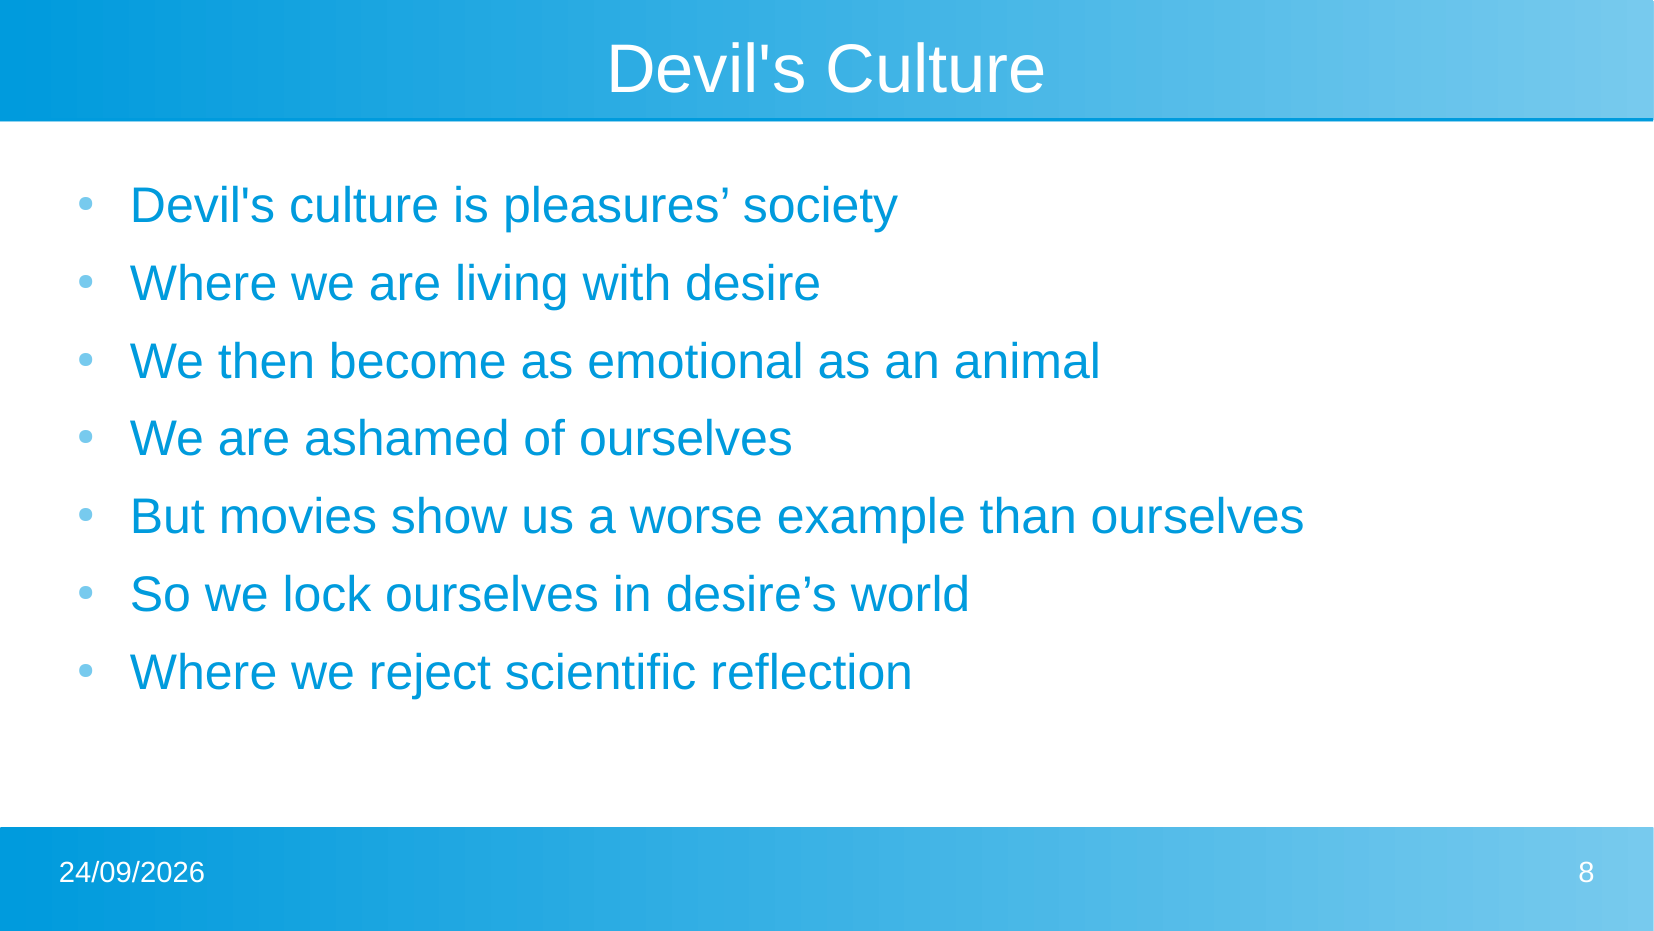

# Devil's Culture
Devil's culture is pleasures’ society
Where we are living with desire
We then become as emotional as an animal
We are ashamed of ourselves
But movies show us a worse example than ourselves
So we lock ourselves in desire’s world
Where we reject scientific reflection
8